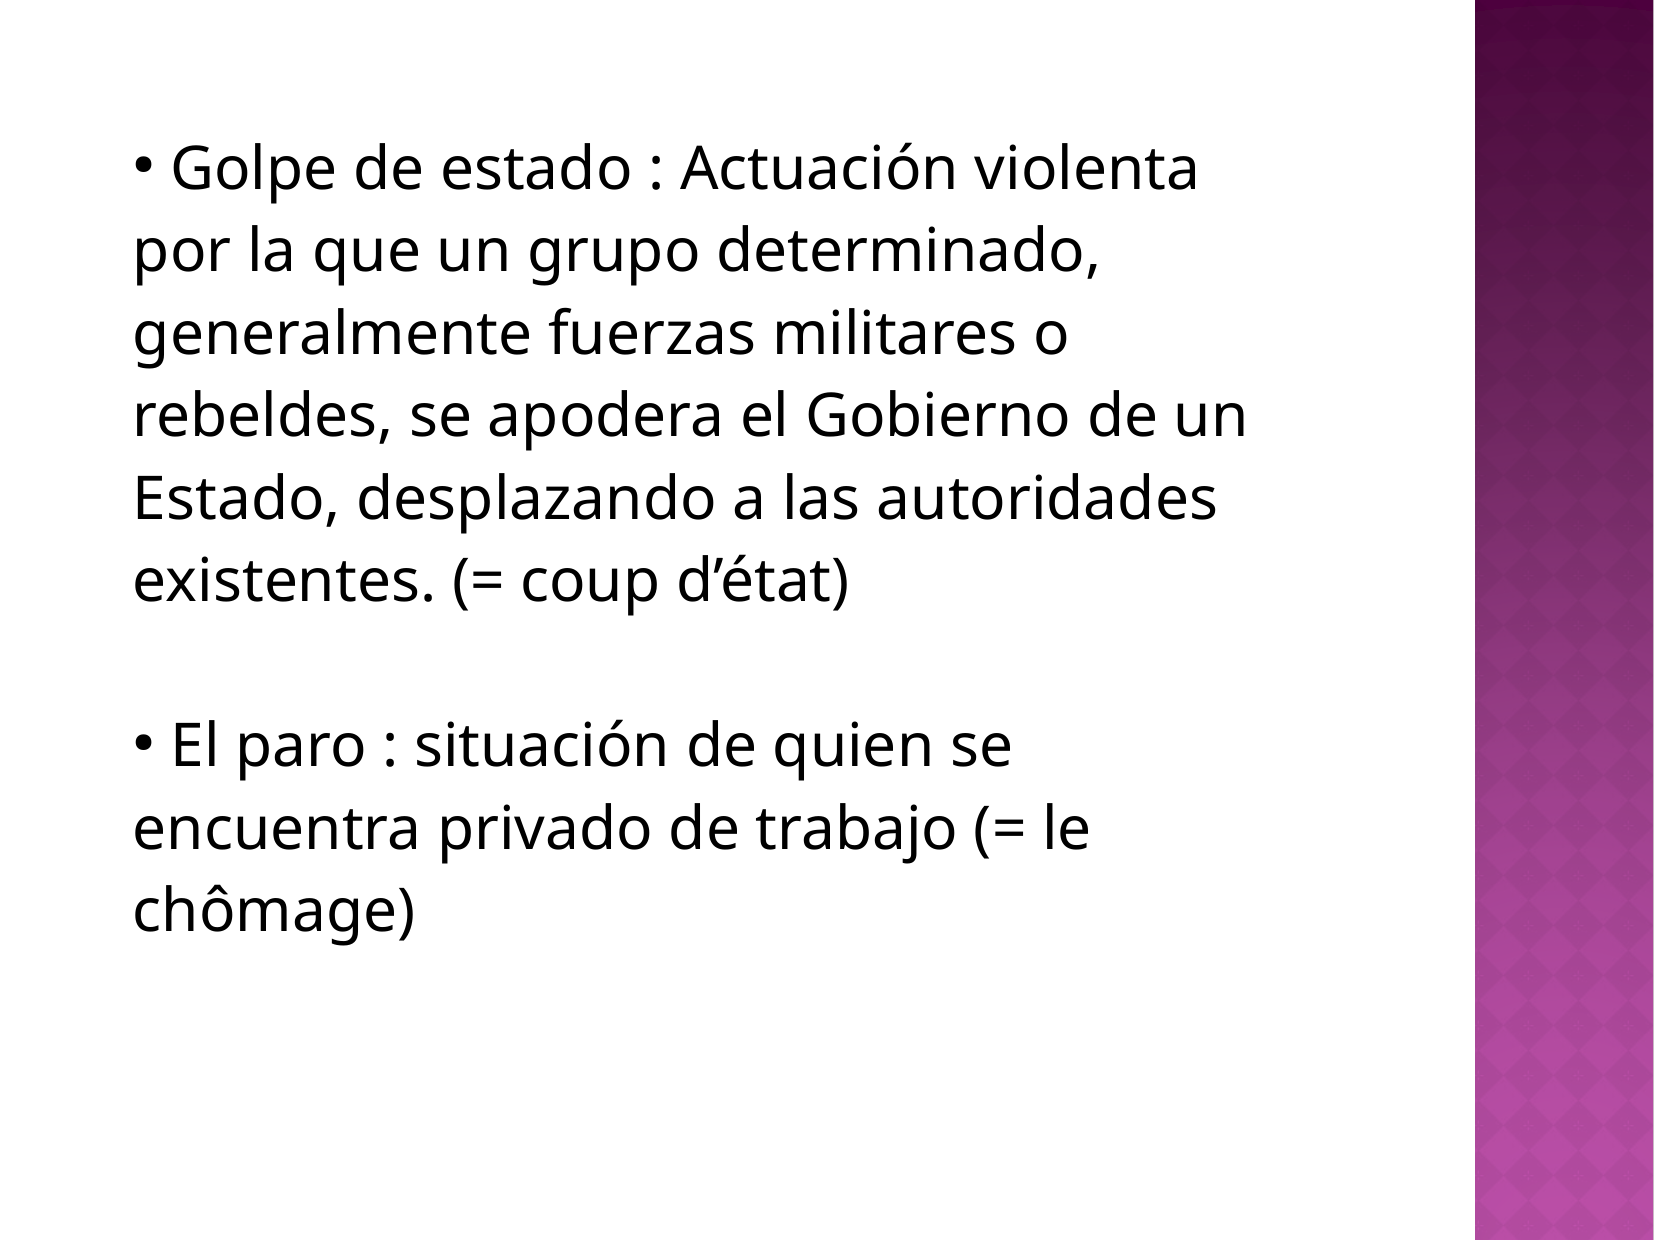

Golpe de estado : Actuación violenta por la que un grupo determinado, generalmente fuerzas militares o rebeldes, se apodera el Gobierno de un Estado, desplazando a las autoridades existentes. (= coup d’état)
 El paro : situación de quien se encuentra privado de trabajo (= le chômage)